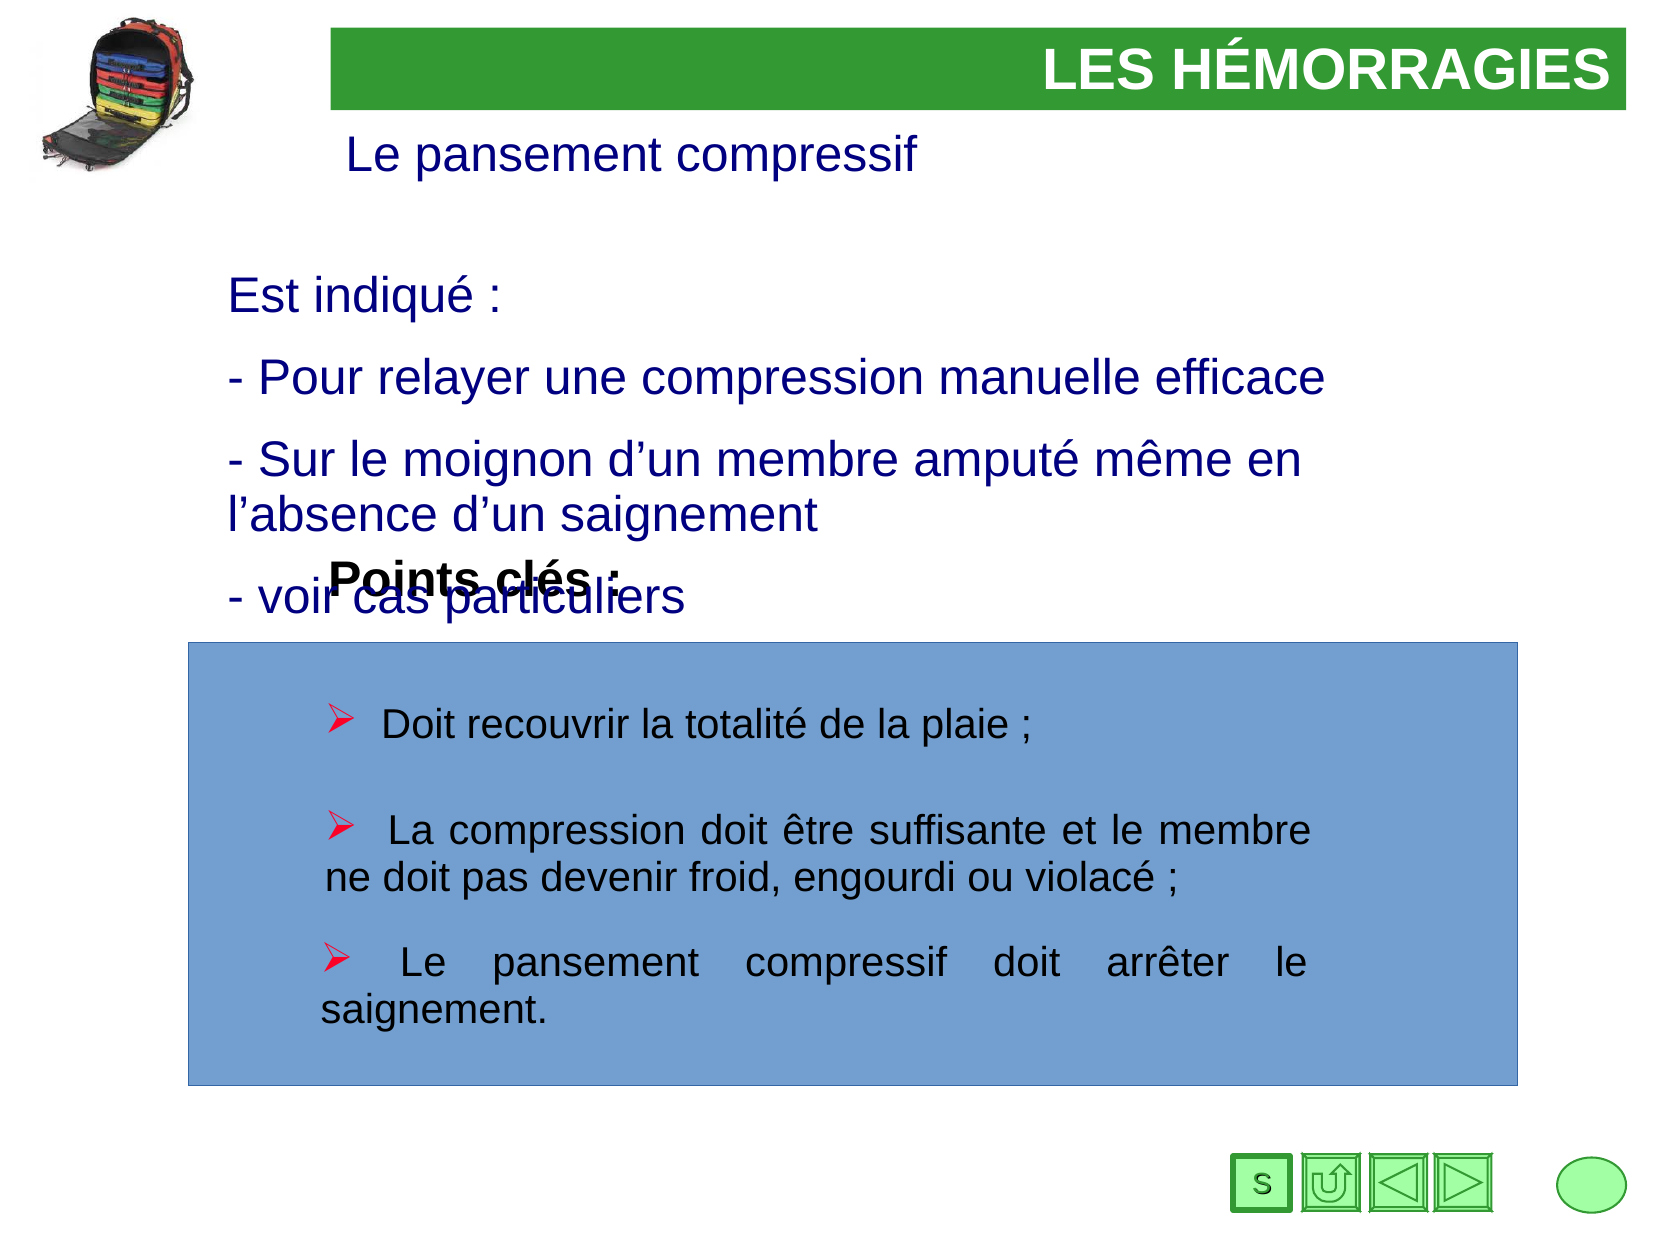

LES HÉMORRAGIES
Le pansement compressif
Est indiqué :
- Pour relayer une compression manuelle efficace
- Sur le moignon d’un membre amputé même en l’absence d’un saignement
- voir cas particuliers
Points clés :
 Doit recouvrir la totalité de la plaie ;
 La compression doit être suffisante et le membre ne doit pas devenir froid, engourdi ou violacé ;
 Le pansement compressif doit arrêter le saignement.